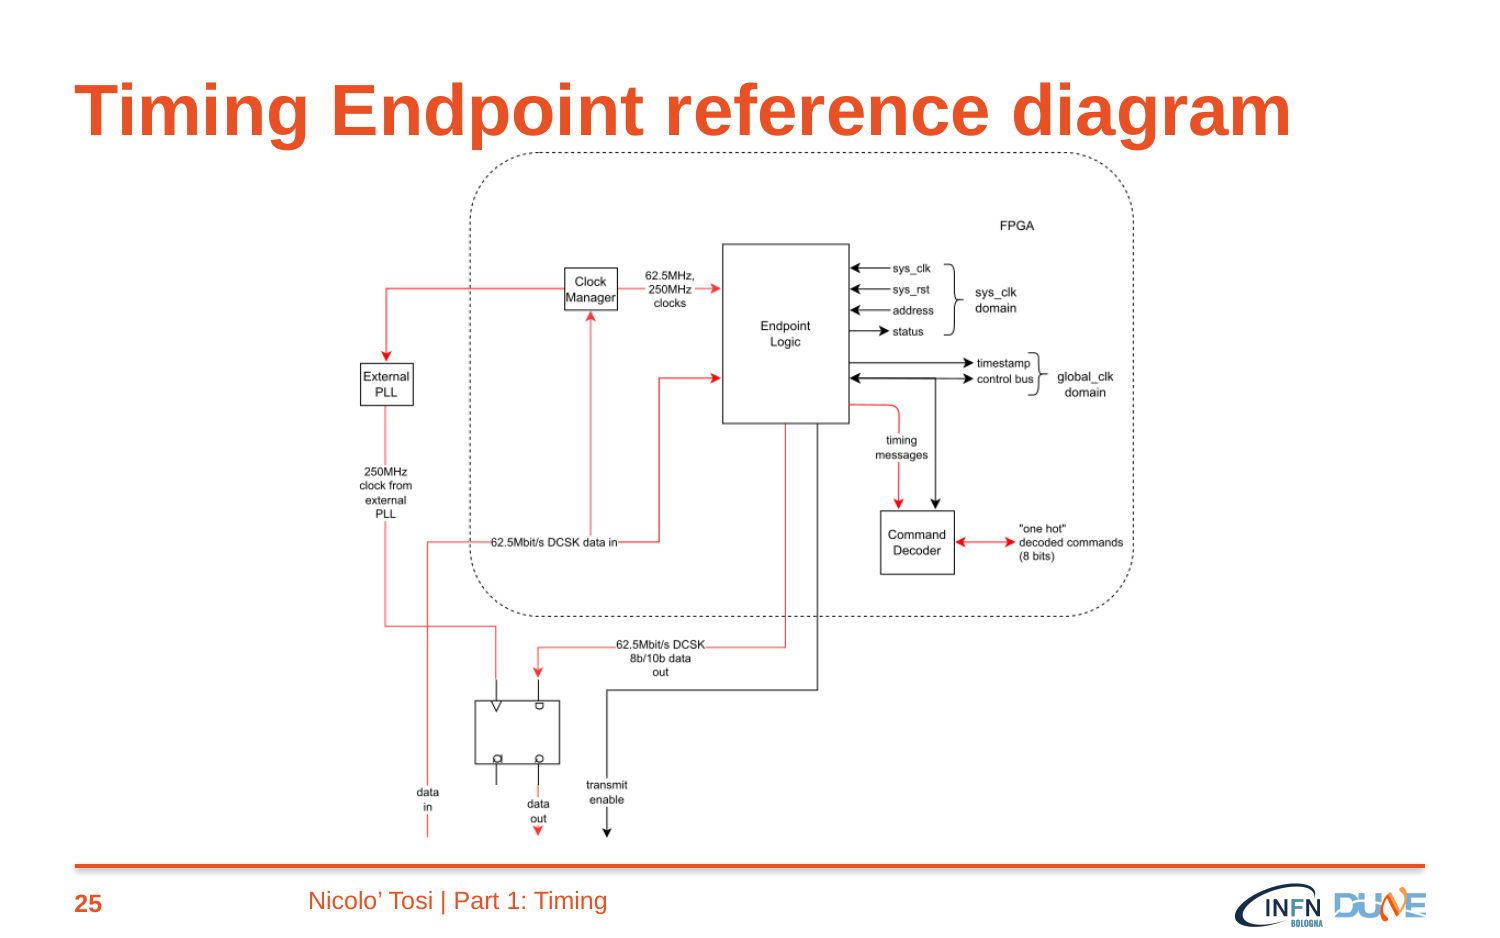

# Timing Endpoint reference diagram
Nicolo’ Tosi | Part 1: Timing